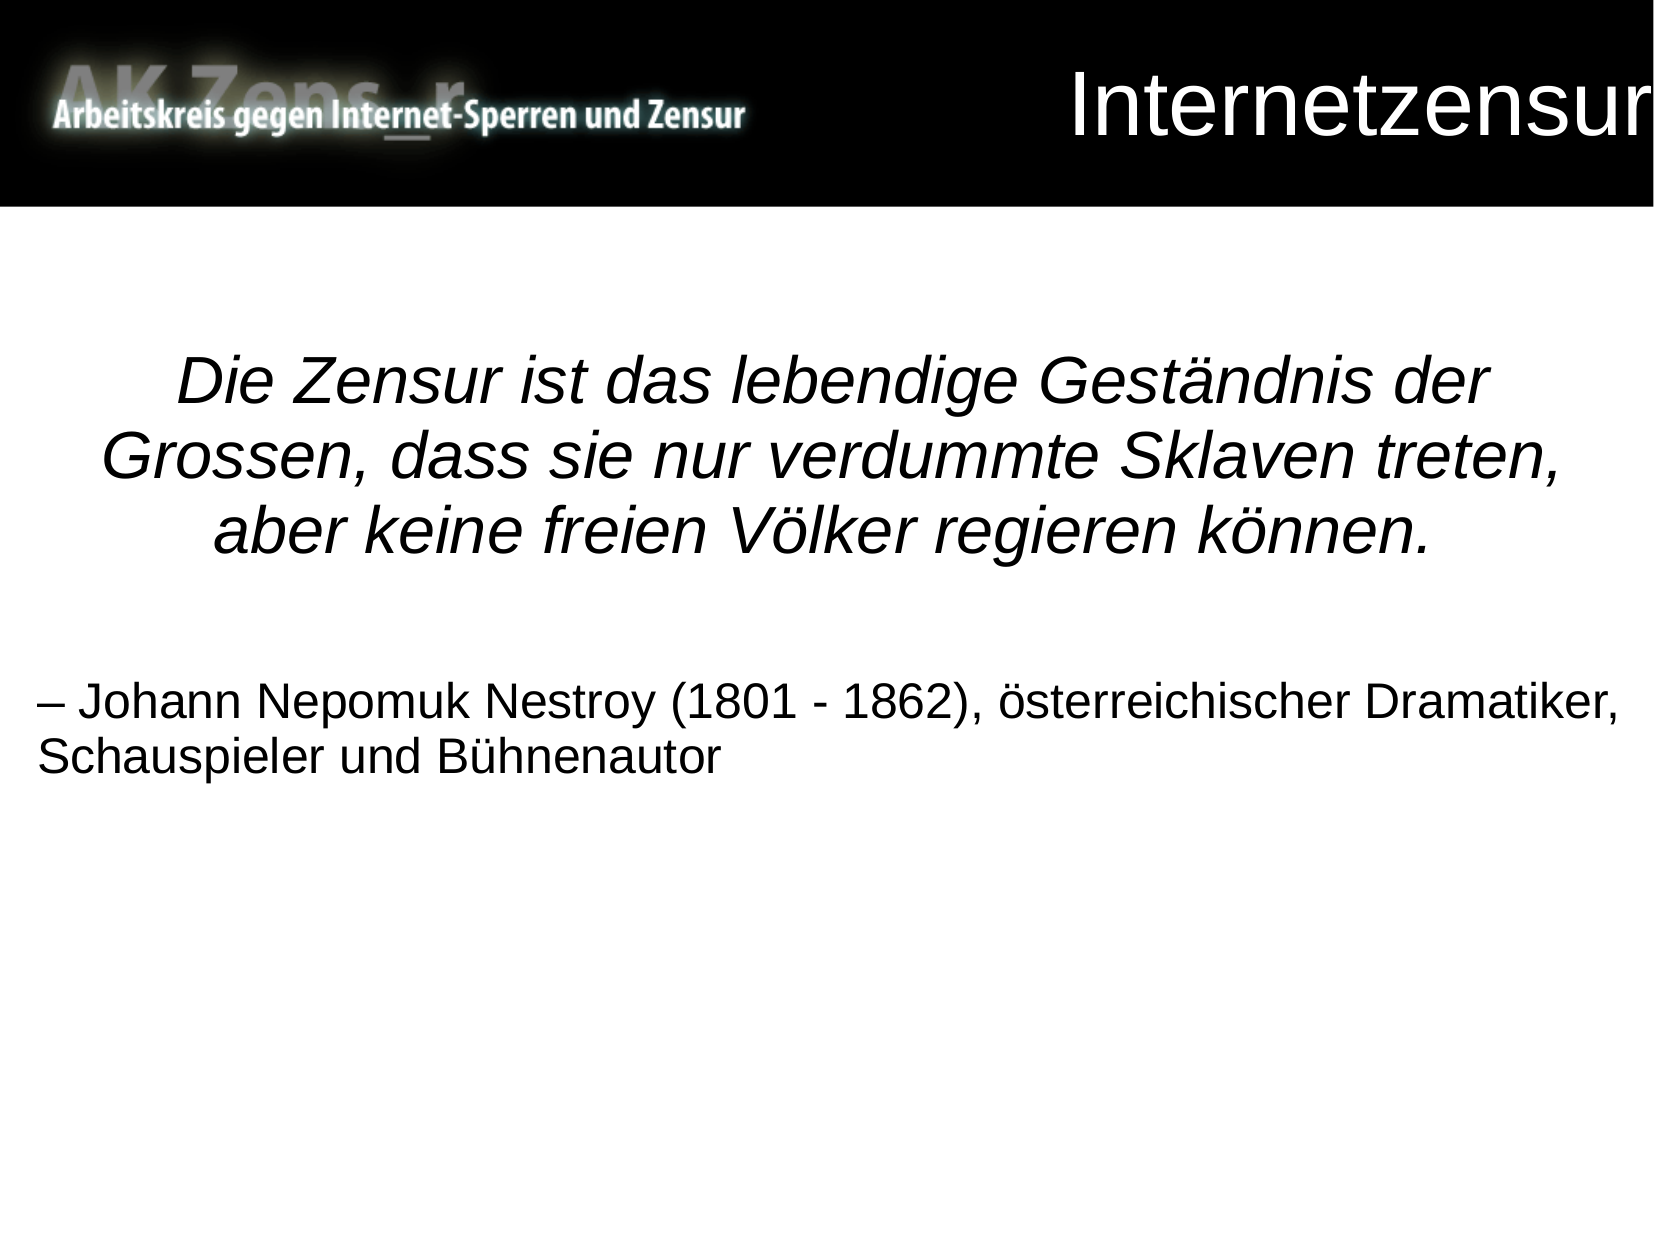

# Internetzensur
Die Zensur ist das lebendige Geständnis der Grossen, dass sie nur verdummte Sklaven treten, aber keine freien Völker regieren können.
– Johann Nepomuk Nestroy (1801 - 1862), österreichischer Dramatiker, Schauspieler und Bühnenautor